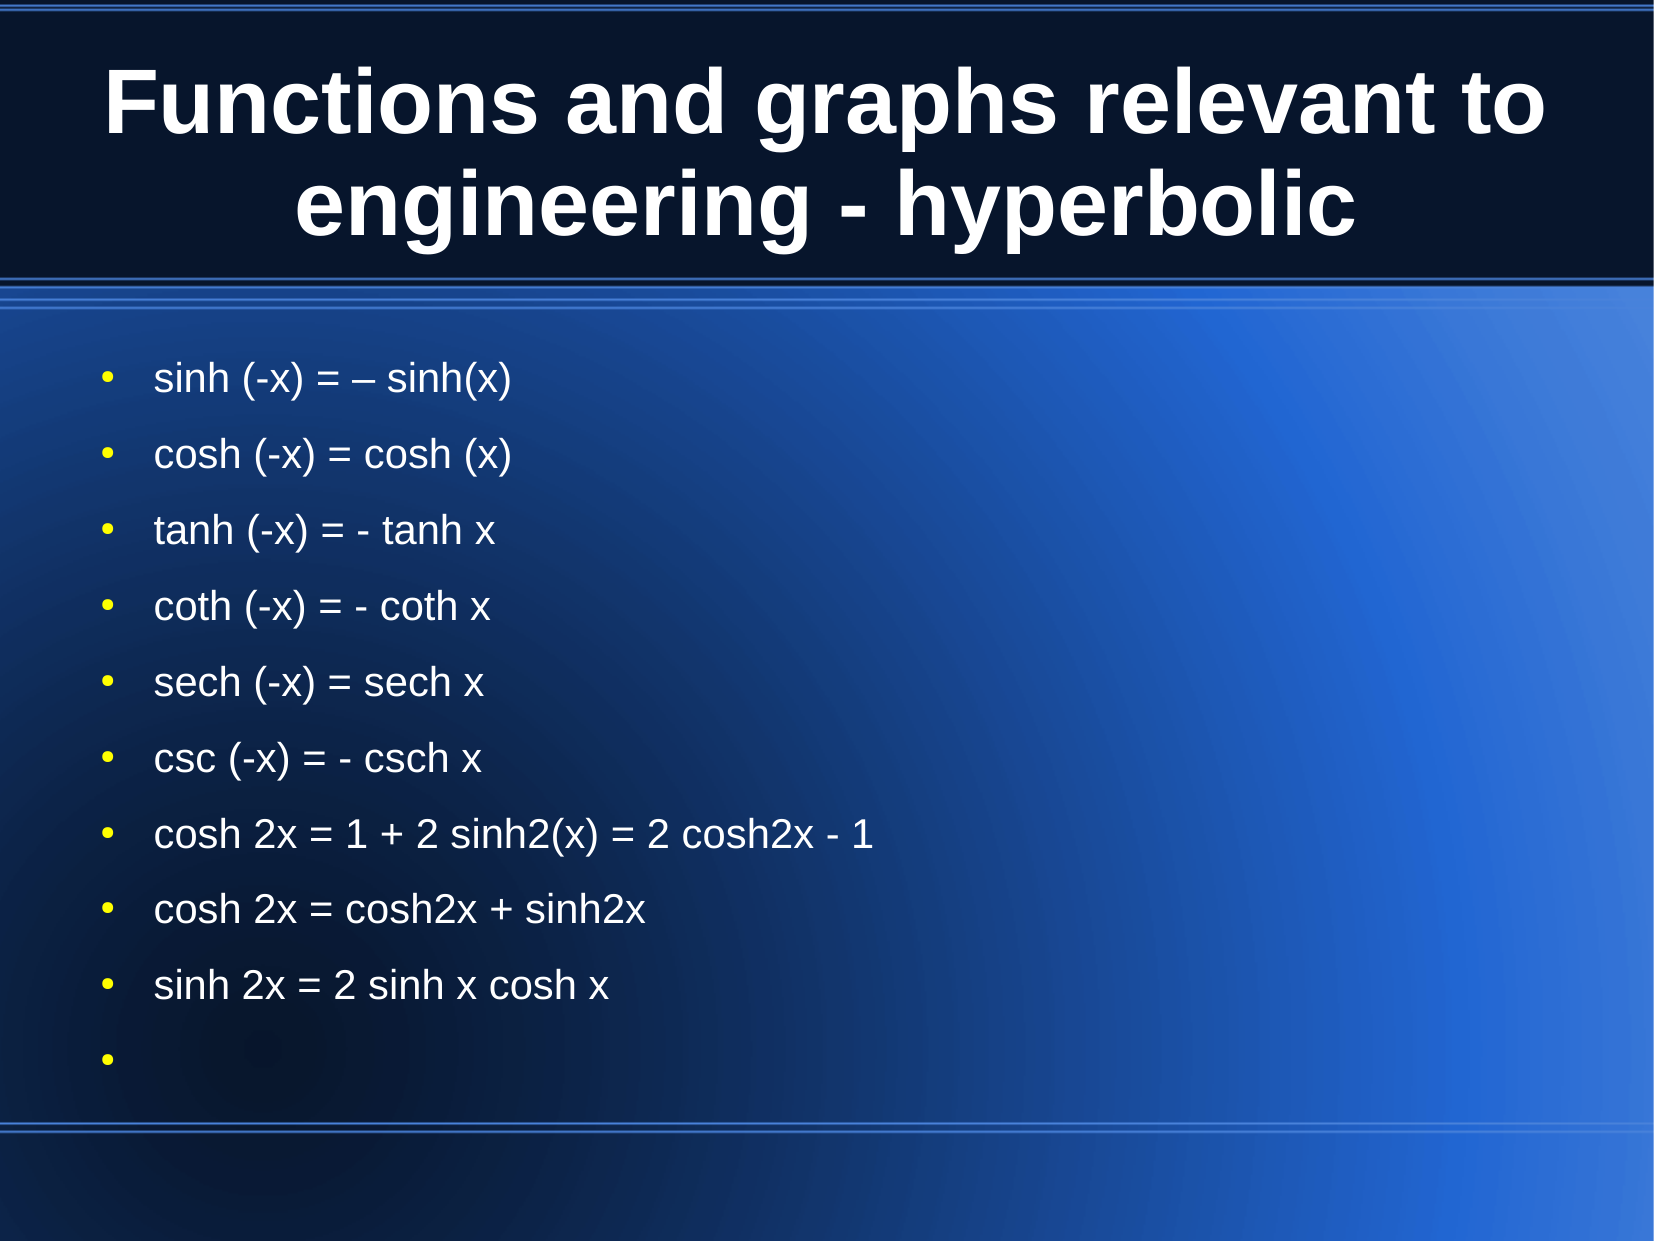

# Functions and graphs relevant to engineering - hyperbolic
sinh (-x) = – sinh(x)
cosh (-x) = cosh (x)
tanh (-x) = - tanh x
coth (-x) = - coth x
sech (-x) = sech x
csc (-x) = - csch x
cosh 2x = 1 + 2 sinh2(x) = 2 cosh2x - 1
cosh 2x = cosh2x + sinh2x
sinh 2x = 2 sinh x cosh x